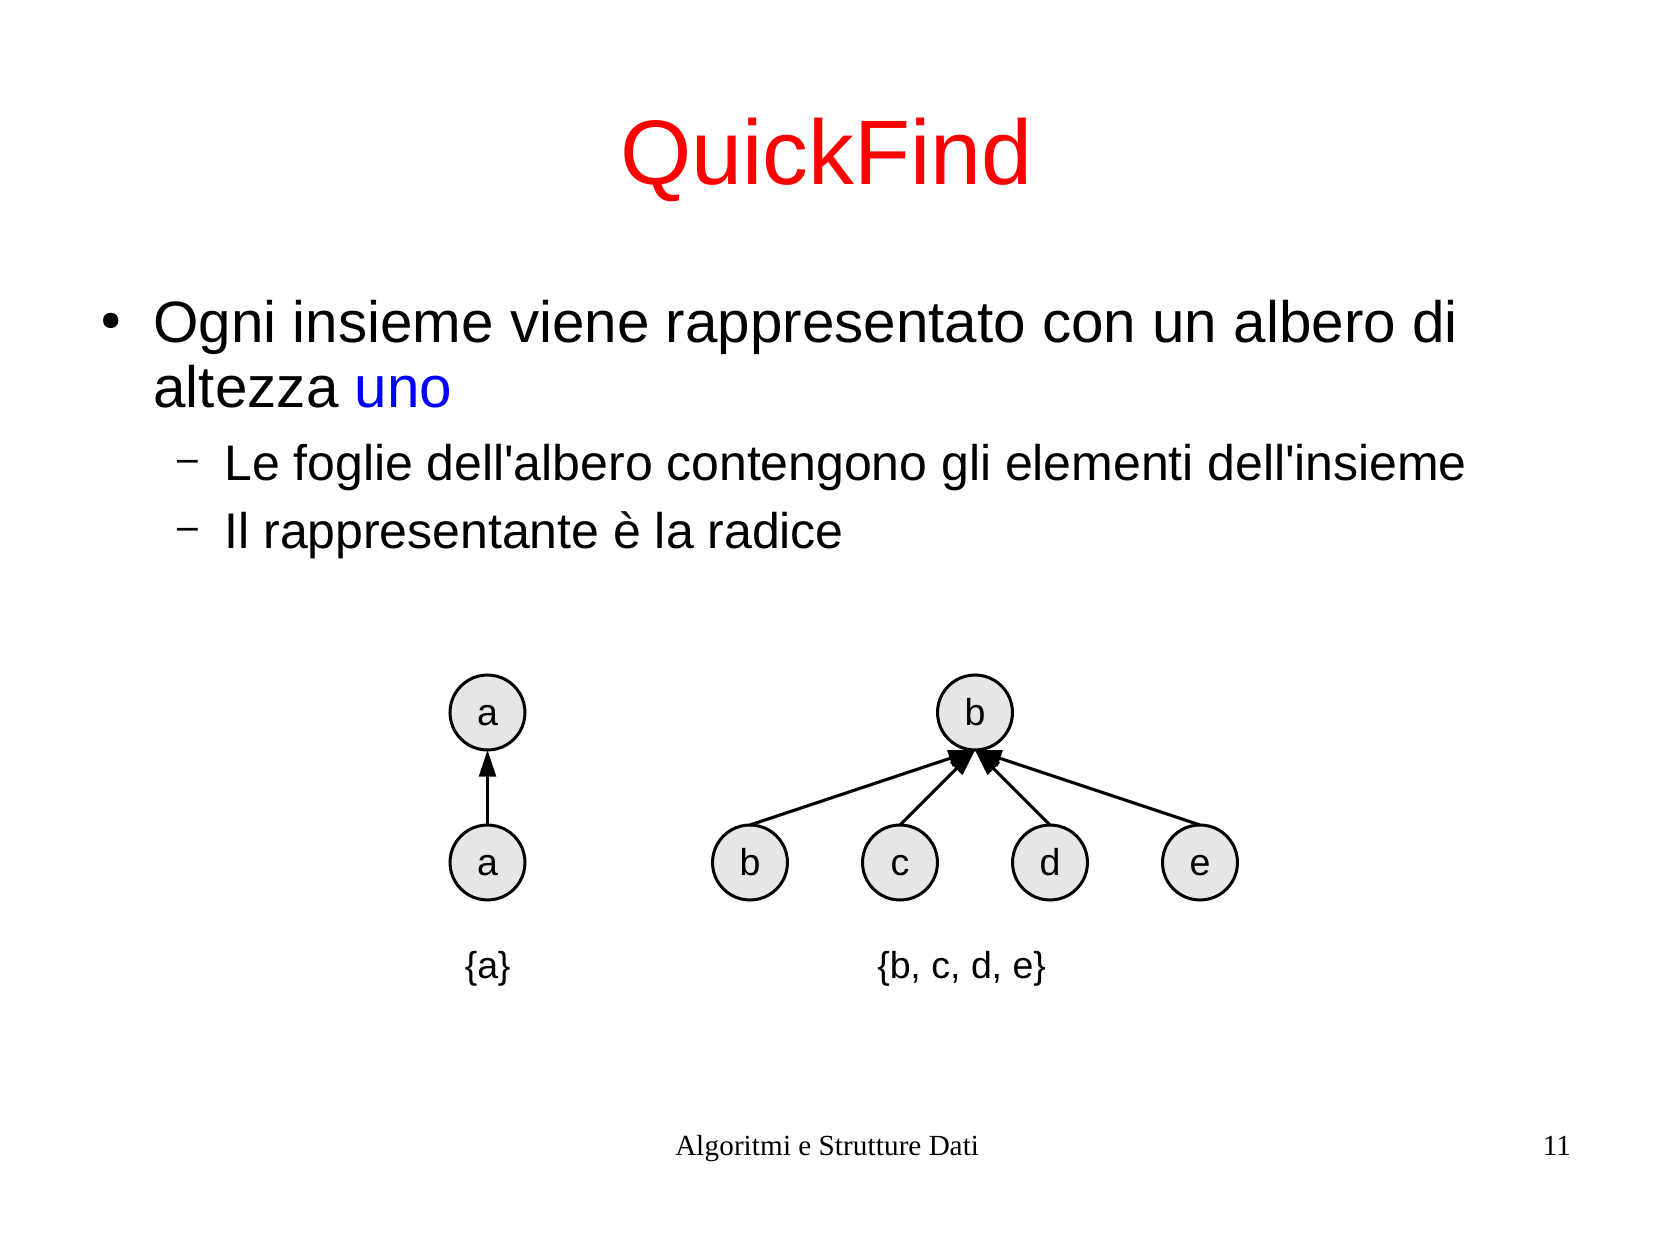

# QuickFind
Ogni insieme viene rappresentato con un albero di altezza uno
Le foglie dell'albero contengono gli elementi dell'insieme
Il rappresentante è la radice
a
b
a
b
c
d
e
{a}
{b, c, d, e}
Algoritmi e Strutture Dati
11